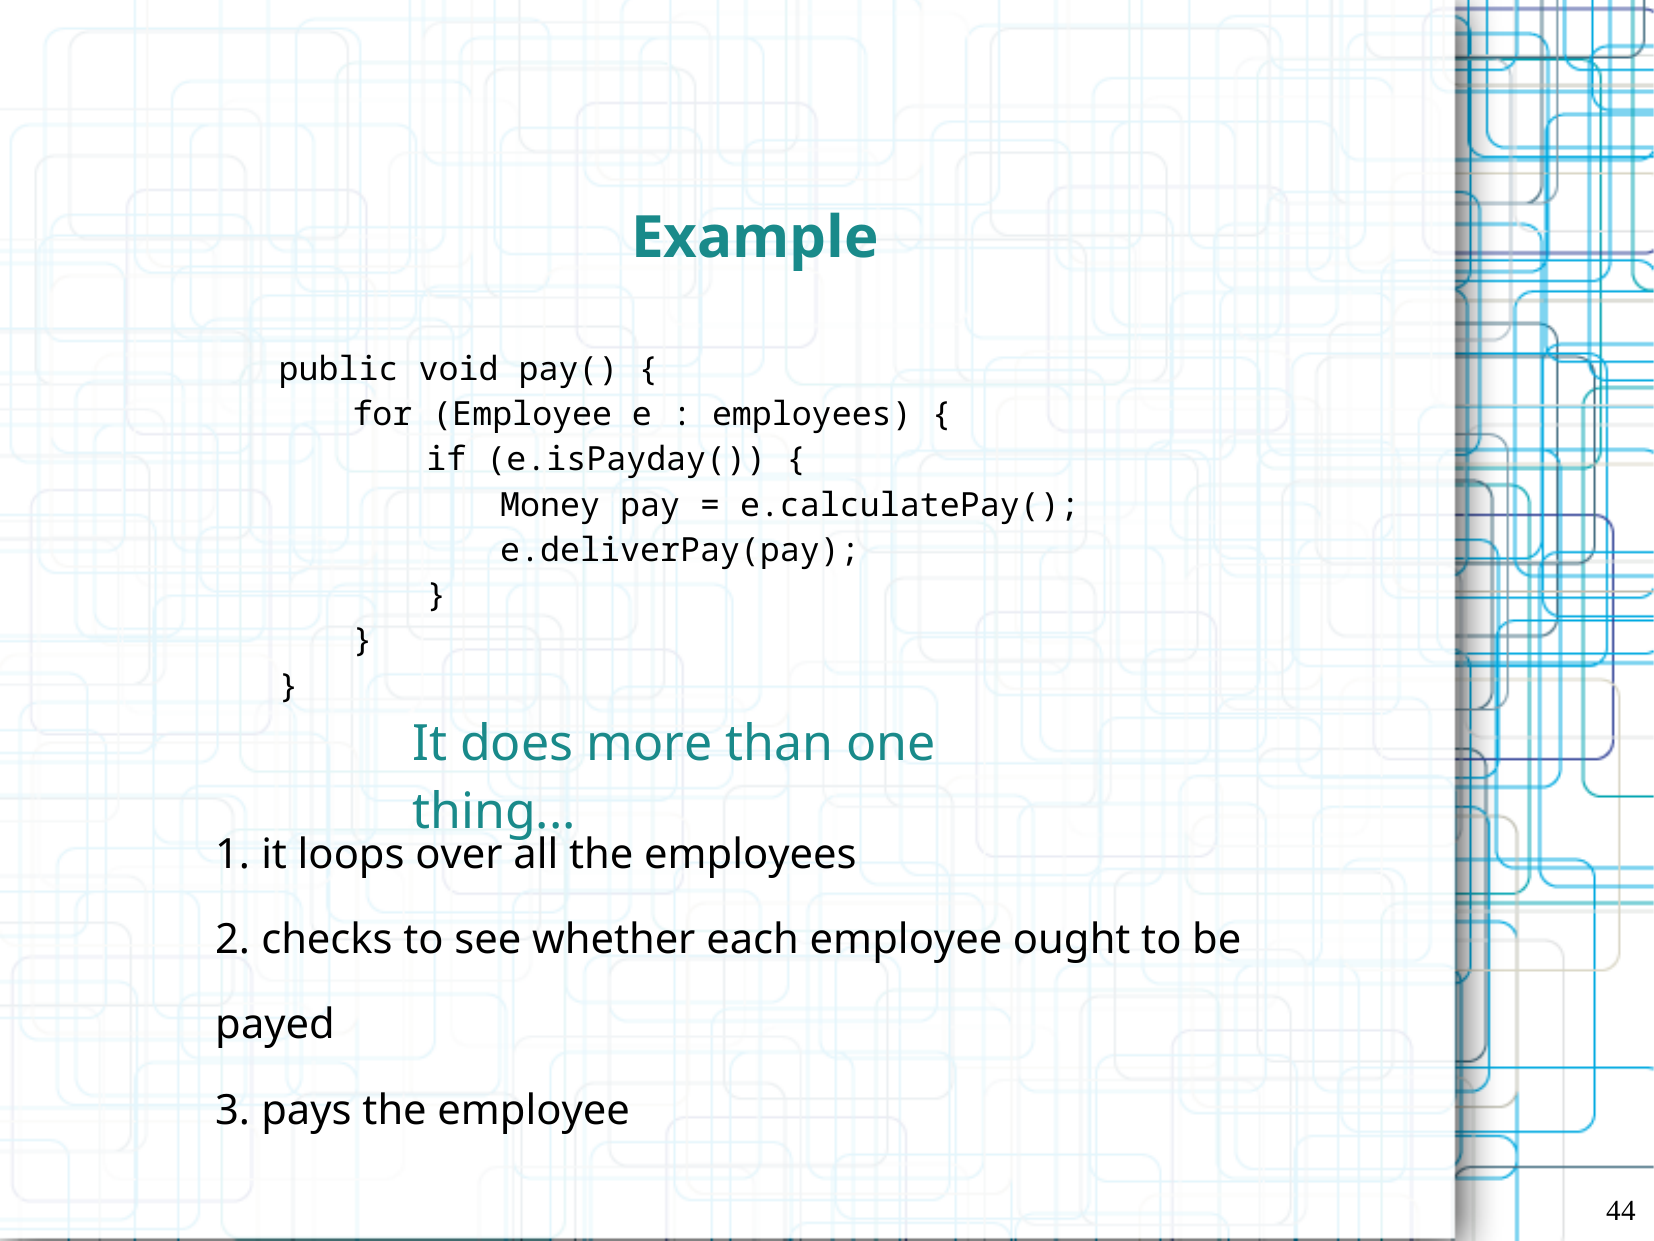

Example
public void pay() {
	for (Employee e : employees) {
		if (e.isPayday()) {
			Money pay = e.calculatePay();
			e.deliverPay(pay);
		}
	}
}
It does more than one thing...
 it loops over all the employees
 checks to see whether each employee ought to be payed
 pays the employee
44